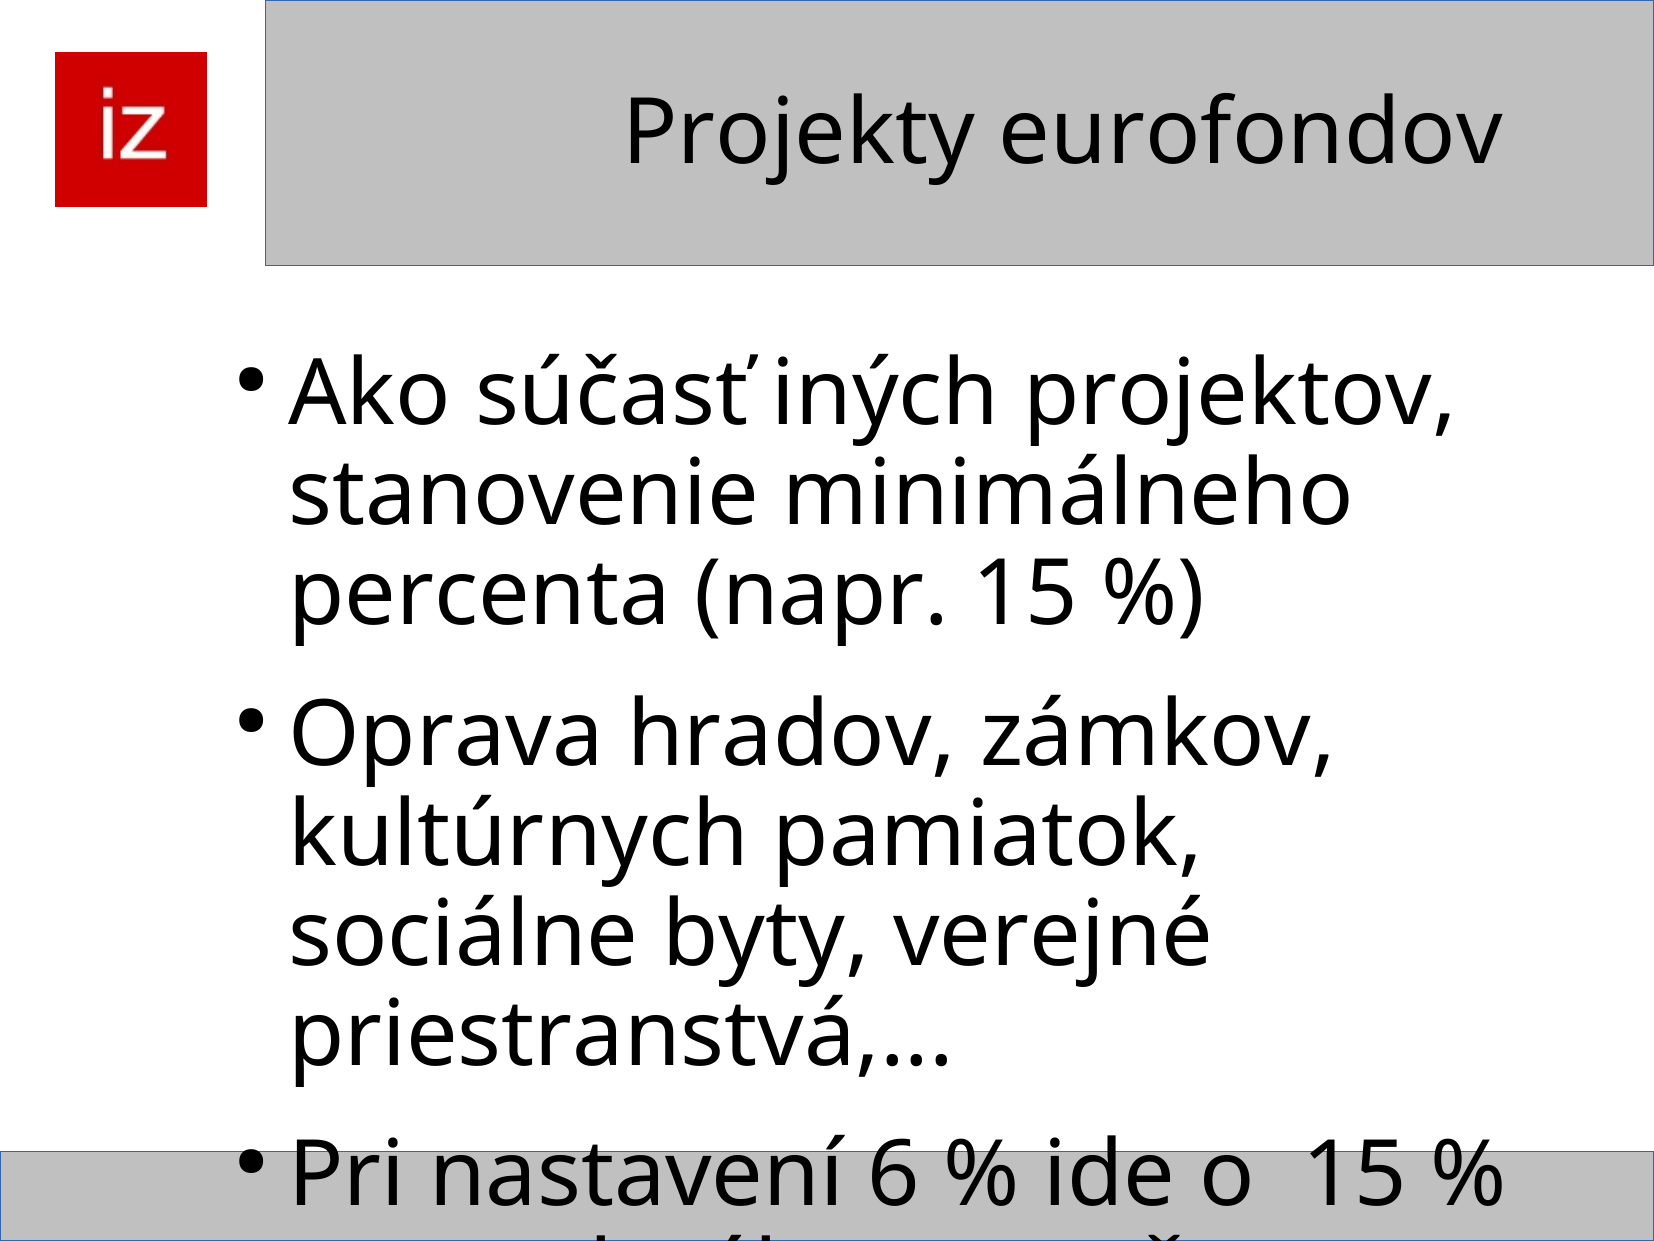

# Projekty eurofondov
Ako súčasť iných projektov, stanovenie minimálneho percenta (napr. 15 %)
Oprava hradov, zámkov, kultúrnych pamiatok, sociálne byty, verejné priestranstvá,...
Pri nastavení 6 % ide o 15 % z potrebného rozpočtu